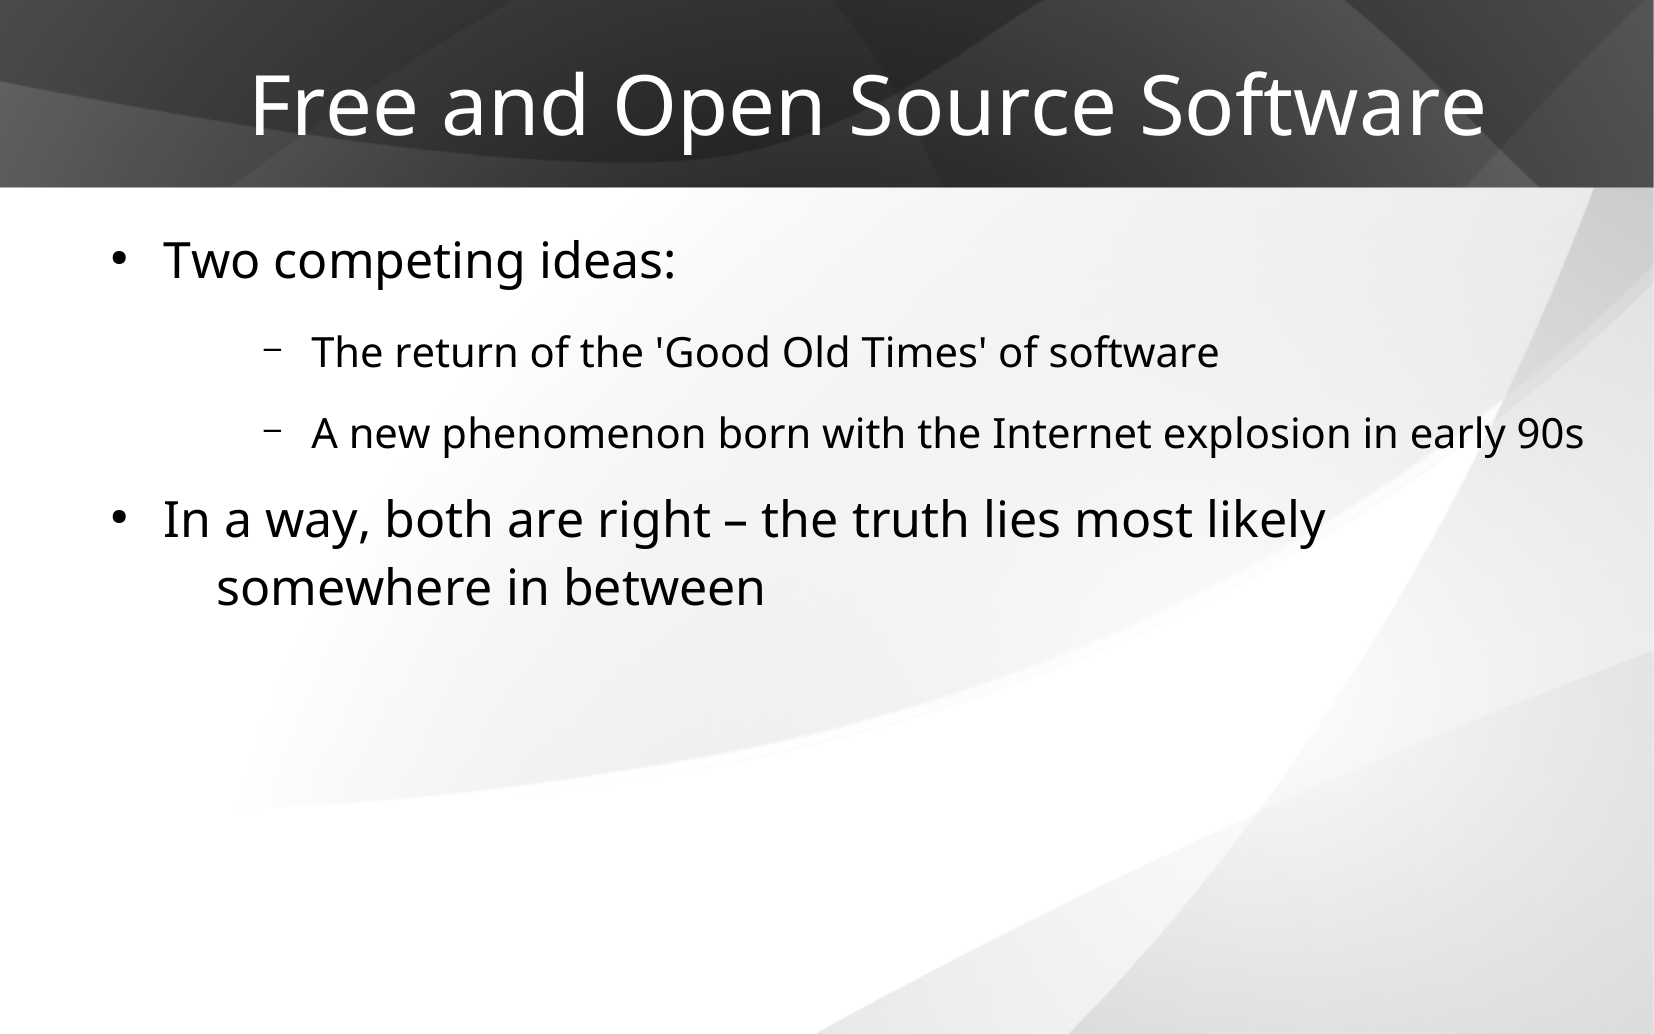

# Free and Open Source Software
Two competing ideas:
The return of the 'Good Old Times' of software
A new phenomenon born with the Internet explosion in early 90s
In a way, both are right – the truth lies most likely somewhere in between